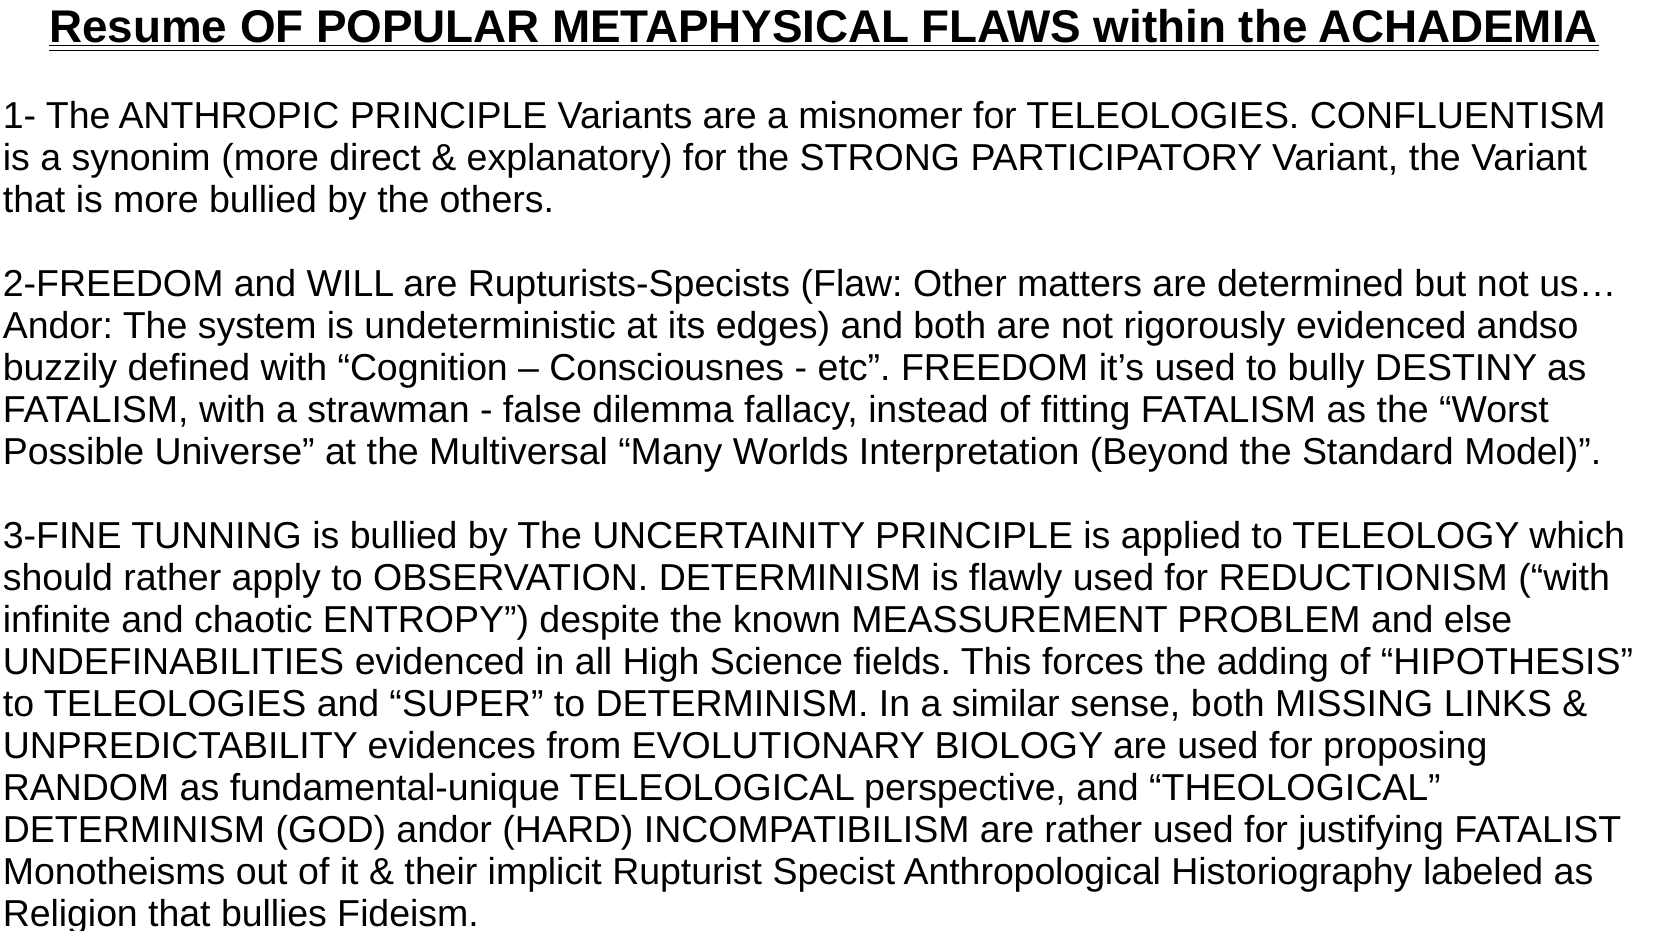

Resume OF POPULAR METAPHYSICAL FLAWS within the ACHADEMIA
1- The ANTHROPIC PRINCIPLE Variants are a misnomer for TELEOLOGIES. CONFLUENTISM
is a synonim (more direct & explanatory) for the STRONG PARTICIPATORY Variant, the Variant
that is more bullied by the others.
2-FREEDOM and WILL are Rupturists-Specists (Flaw: Other matters are determined but not us…
Andor: The system is undeterministic at its edges) and both are not rigorously evidenced andso
buzzily defined with “Cognition – Consciousnes - etc”. FREEDOM it’s used to bully DESTINY as
FATALISM, with a strawman - false dilemma fallacy, instead of fitting FATALISM as the “Worst
Possible Universe” at the Multiversal “Many Worlds Interpretation (Beyond the Standard Model)”.
3-FINE TUNNING is bullied by The UNCERTAINITY PRINCIPLE is applied to TELEOLOGY which
should rather apply to OBSERVATION. DETERMINISM is flawly used for REDUCTIONISM (“with
infinite and chaotic ENTROPY”) despite the known MEASSUREMENT PROBLEM and else
UNDEFINABILITIES evidenced in all High Science fields. This forces the adding of “HIPOTHESIS”
to TELEOLOGIES and “SUPER” to DETERMINISM. In a similar sense, both MISSING LINKS &
UNPREDICTABILITY evidences from EVOLUTIONARY BIOLOGY are used for proposing
RANDOM as fundamental-unique TELEOLOGICAL perspective, and “THEOLOGICAL”
DETERMINISM (GOD) andor (HARD) INCOMPATIBILISM are rather used for justifying FATALIST
Monotheisms out of it & their implicit Rupturist Specist Anthropological Historiography labeled as
Religion that bullies Fideism.